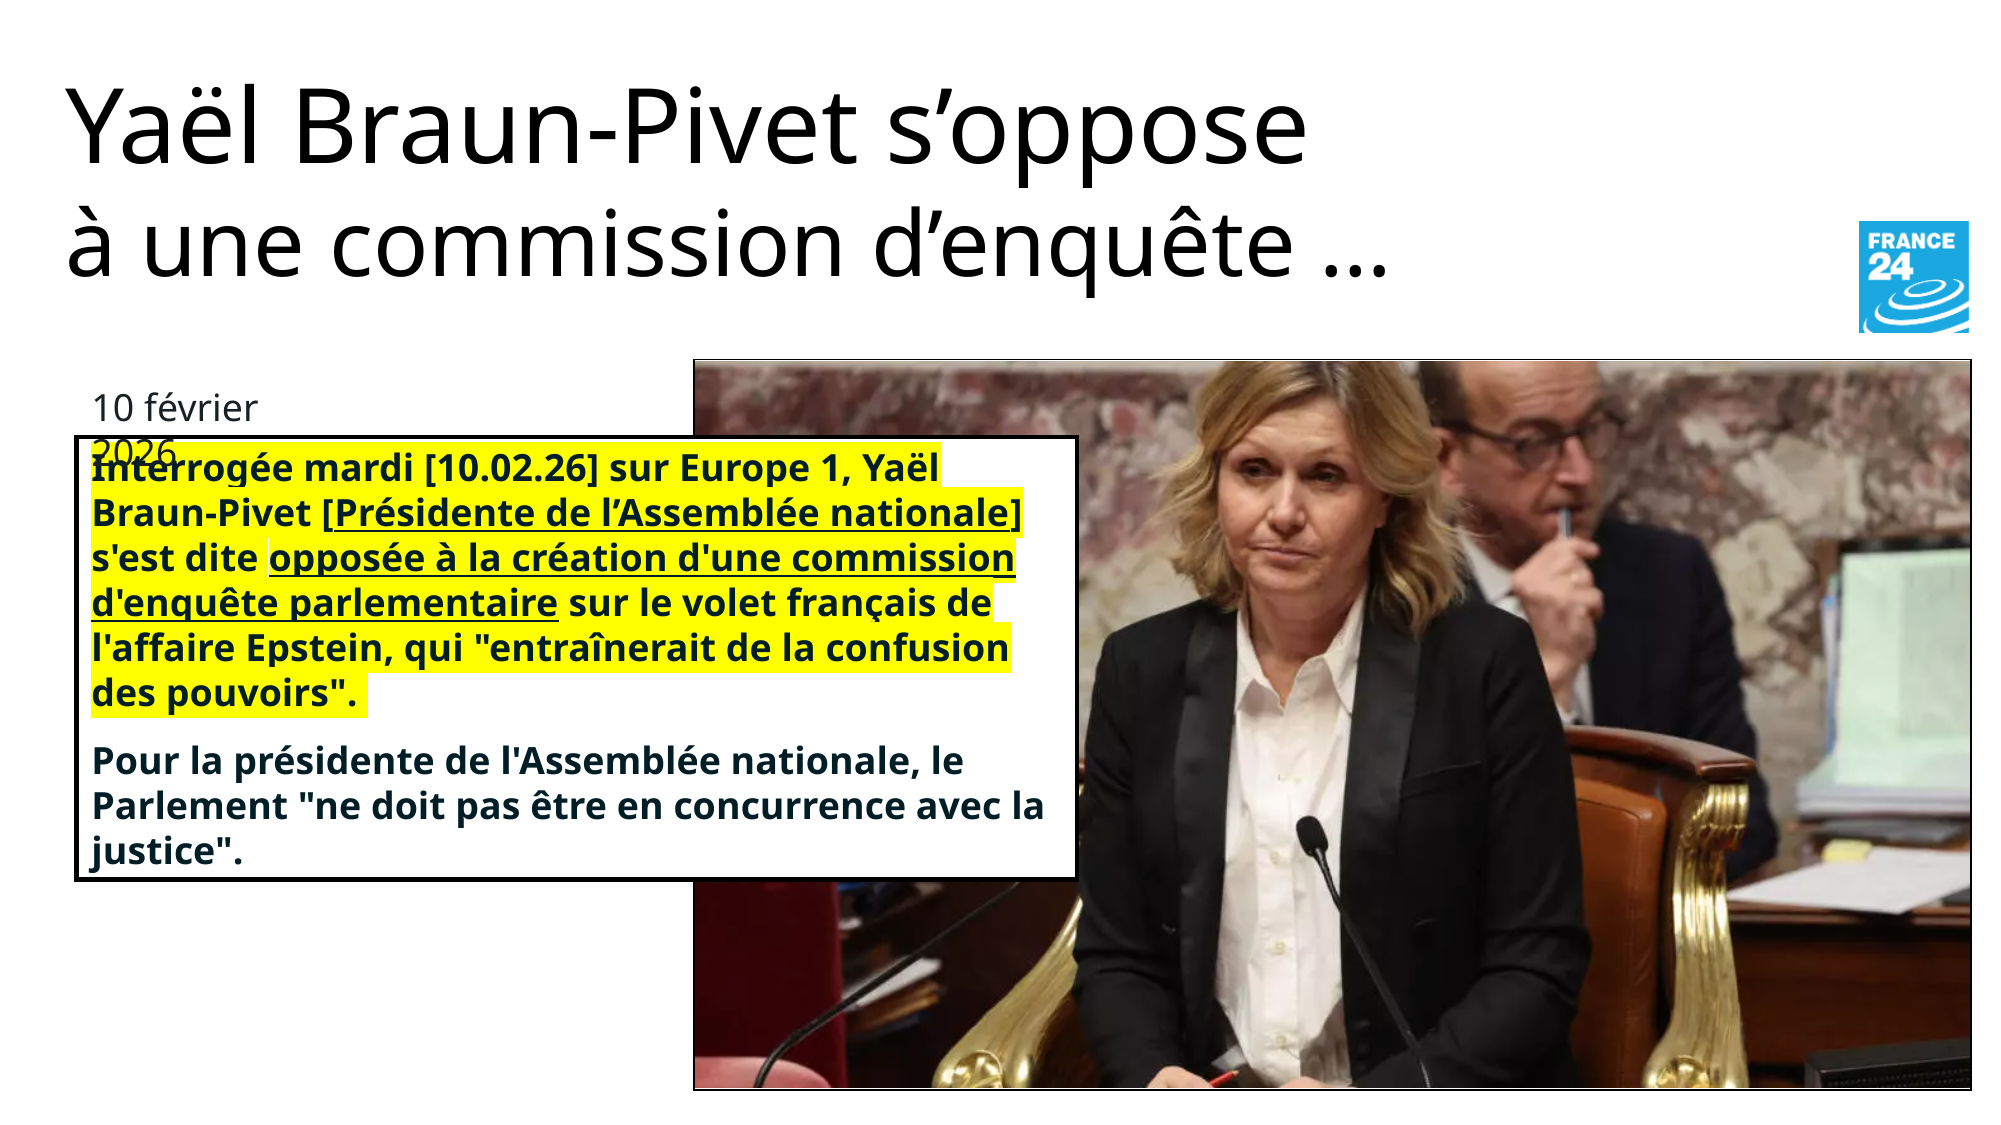

Yaël Braun-Pivet s’oppose
à une commission d’enquête …
10 février 2026
Interrogée mardi [10.02.26] sur Europe 1, Yaël Braun-Pivet [Présidente de l’Assemblée nationale] s'est dite opposée à la création d'une commission d'enquête parlementaire sur le volet français de l'affaire Epstein, qui "entraînerait de la confusion des pouvoirs".
Pour la présidente de l'Assemblée nationale, le Parlement "ne doit pas être en concurrence avec la justice".